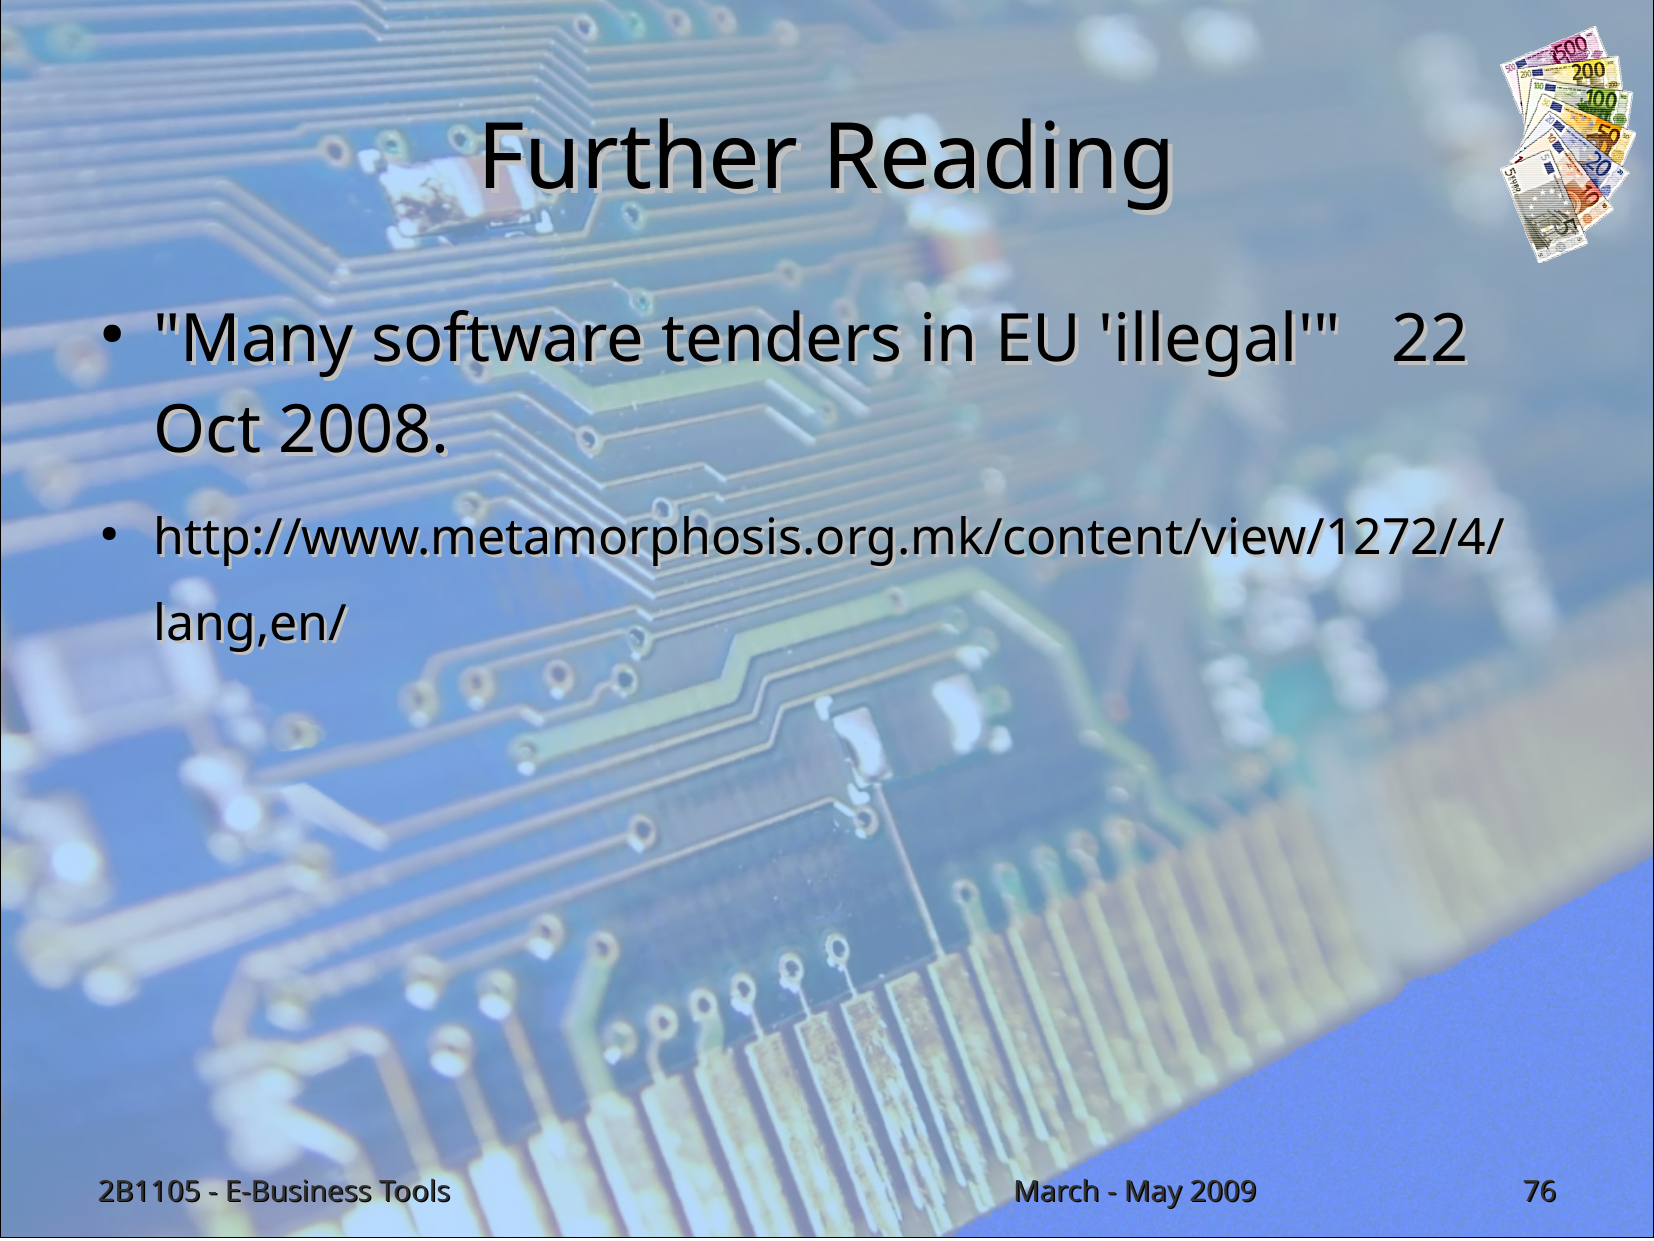

# Further Reading
"Many software tenders in EU 'illegal'" 22 Oct 2008.
http://www.metamorphosis.org.mk/content/view/1272/4/lang,en/